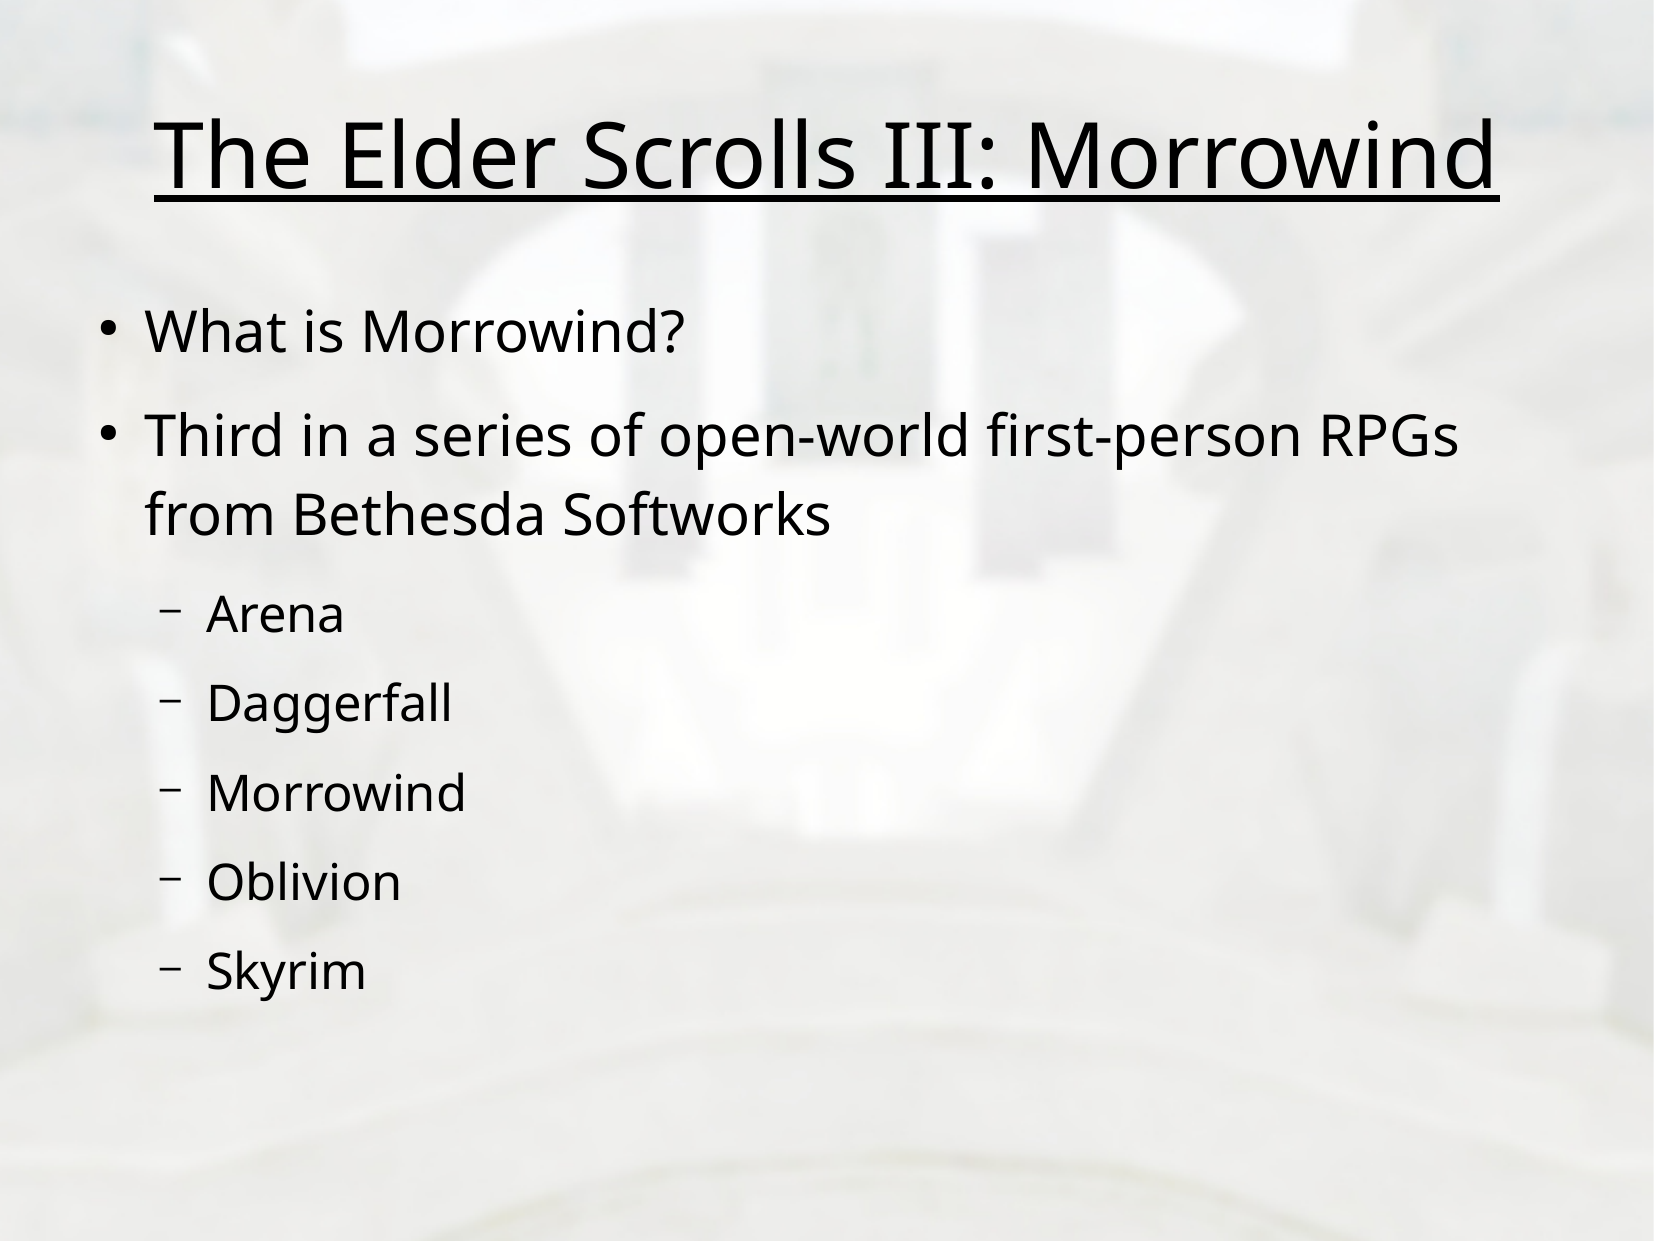

# The Elder Scrolls III: Morrowind
What is Morrowind?
Third in a series of open-world first-person RPGs from Bethesda Softworks
Arena
Daggerfall
Morrowind
Oblivion
Skyrim